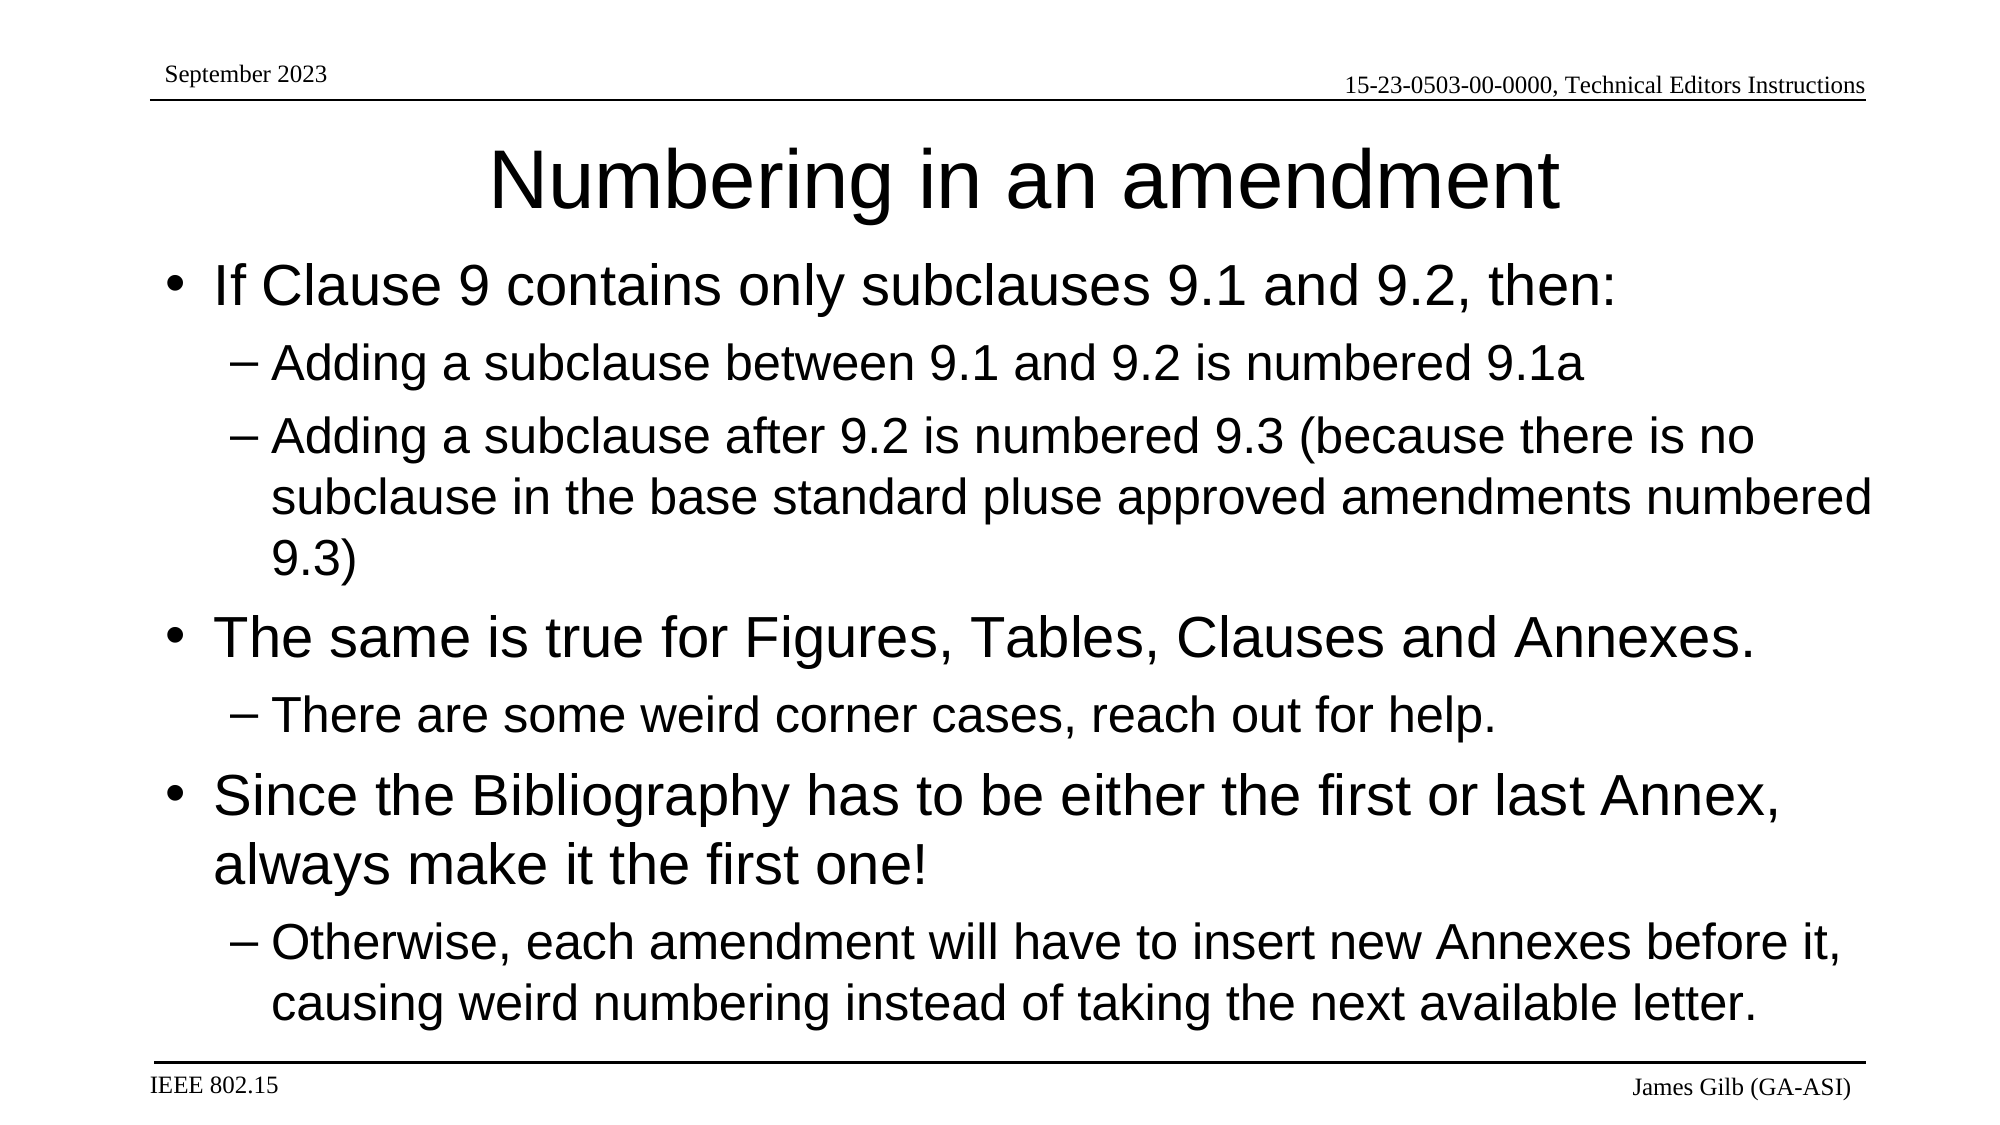

# Numbering in an amendment
If Clause 9 contains only subclauses 9.1 and 9.2, then:
Adding a subclause between 9.1 and 9.2 is numbered 9.1a
Adding a subclause after 9.2 is numbered 9.3 (because there is no subclause in the base standard pluse approved amendments numbered 9.3)
The same is true for Figures, Tables, Clauses and Annexes.
There are some weird corner cases, reach out for help.
Since the Bibliography has to be either the first or last Annex, always make it the first one!
Otherwise, each amendment will have to insert new Annexes before it, causing weird numbering instead of taking the next available letter.